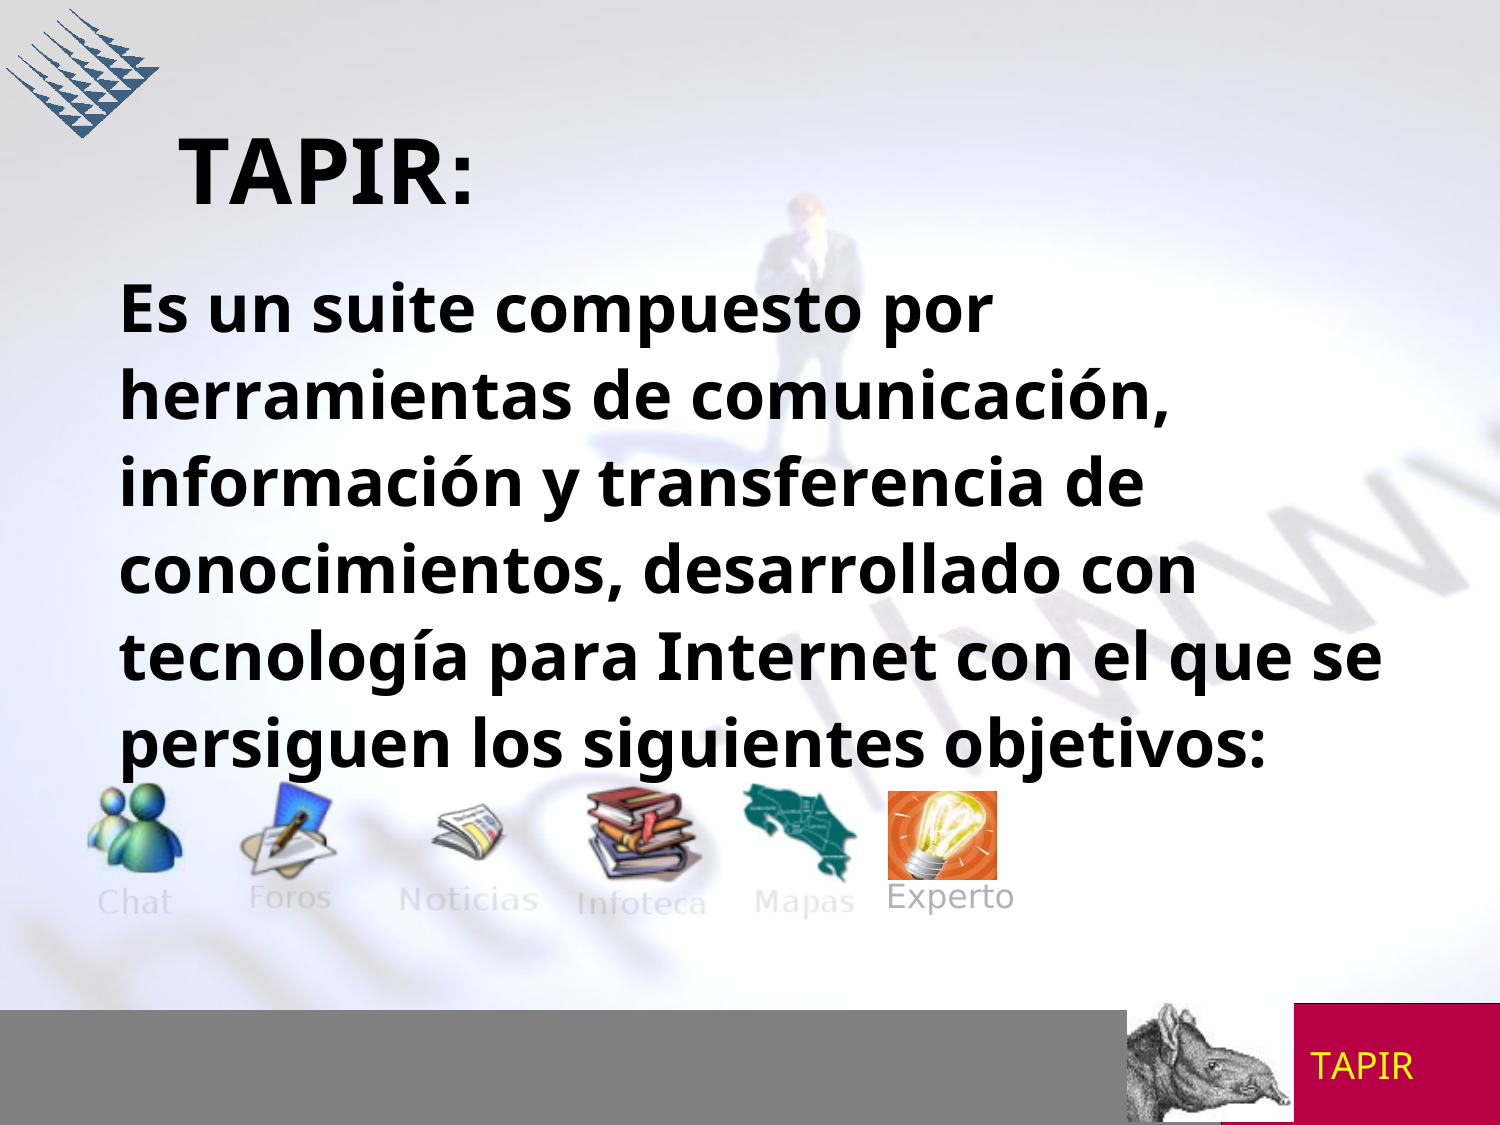

TAPIR:
# Es un suite compuesto por herramientas de comunicación, información y transferencia de conocimientos, desarrollado con tecnología para Internet con el que se persiguen los siguientes objetivos:
Experto
TAPIR